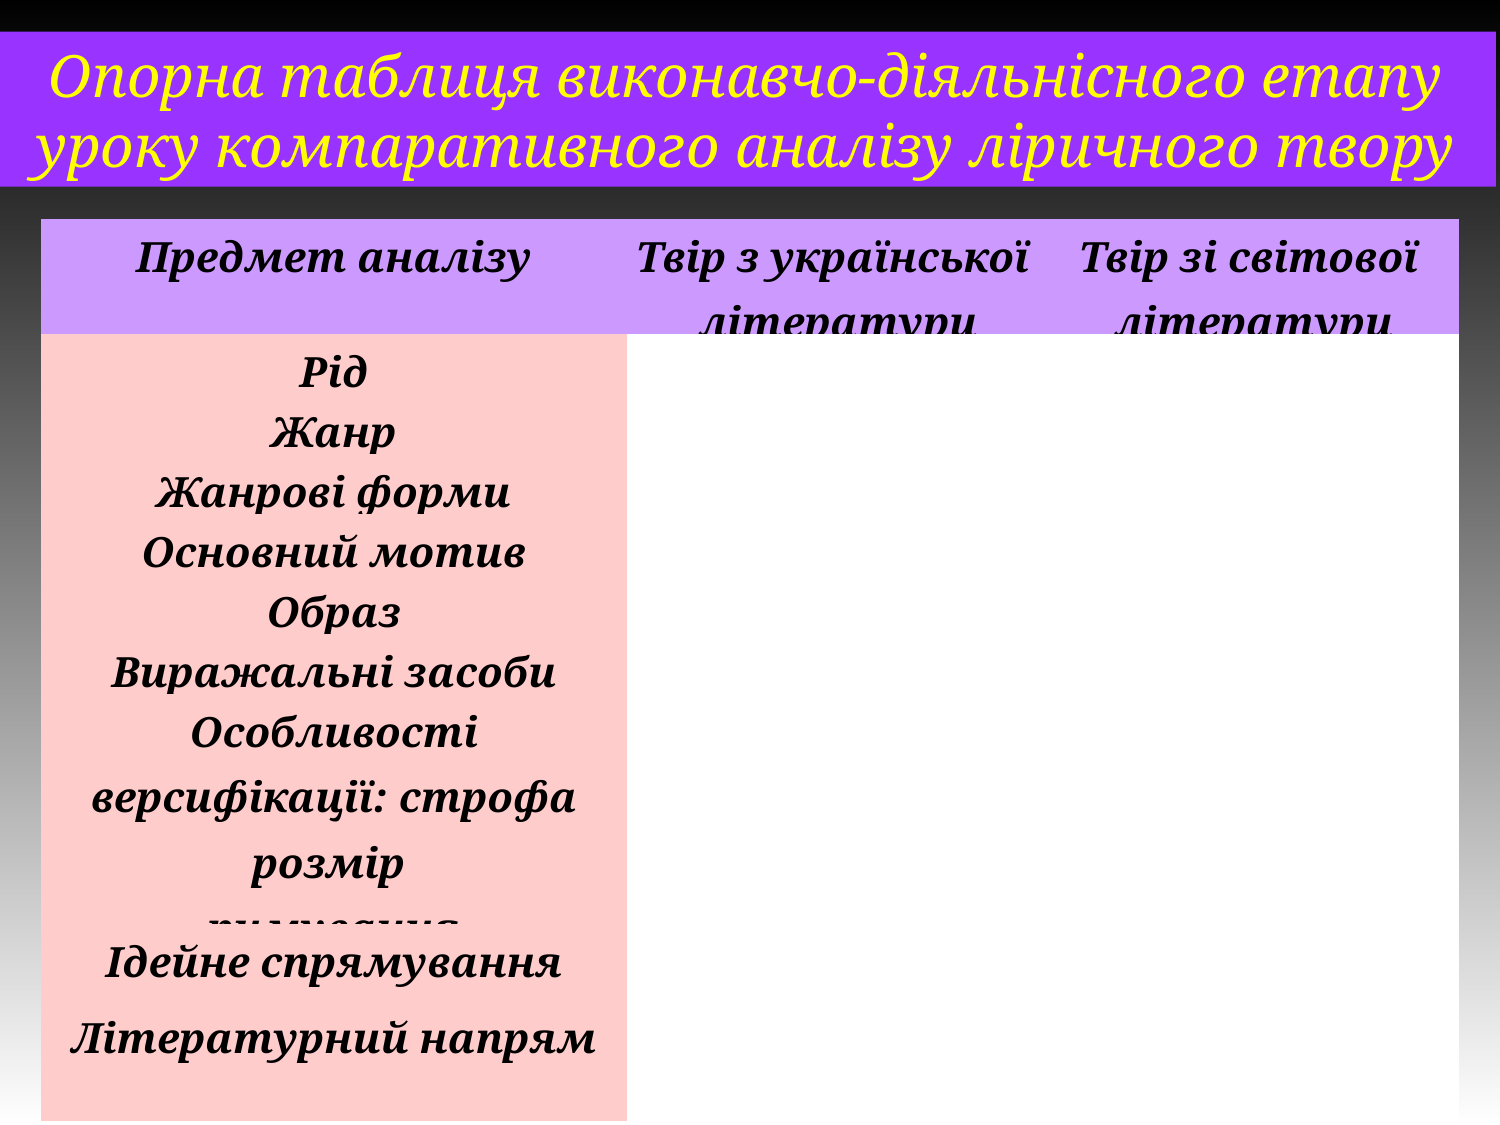

Опорна таблиця виконавчо-діяльнісного етапу уроку компаративного аналізу ліричного твору
| Предмет аналізу | Твір з української літератури | Твір зі світової літератури |
| --- | --- | --- |
| Рід | | |
| Жанр | | |
| Жанрові форми | | |
| Основний мотив | | |
| Образ | | |
| Виражальні засоби | | |
| Особливості версифікації: строфа розмір римування | | |
| Ідейне спрямування | | |
| Літературний напрям | | |